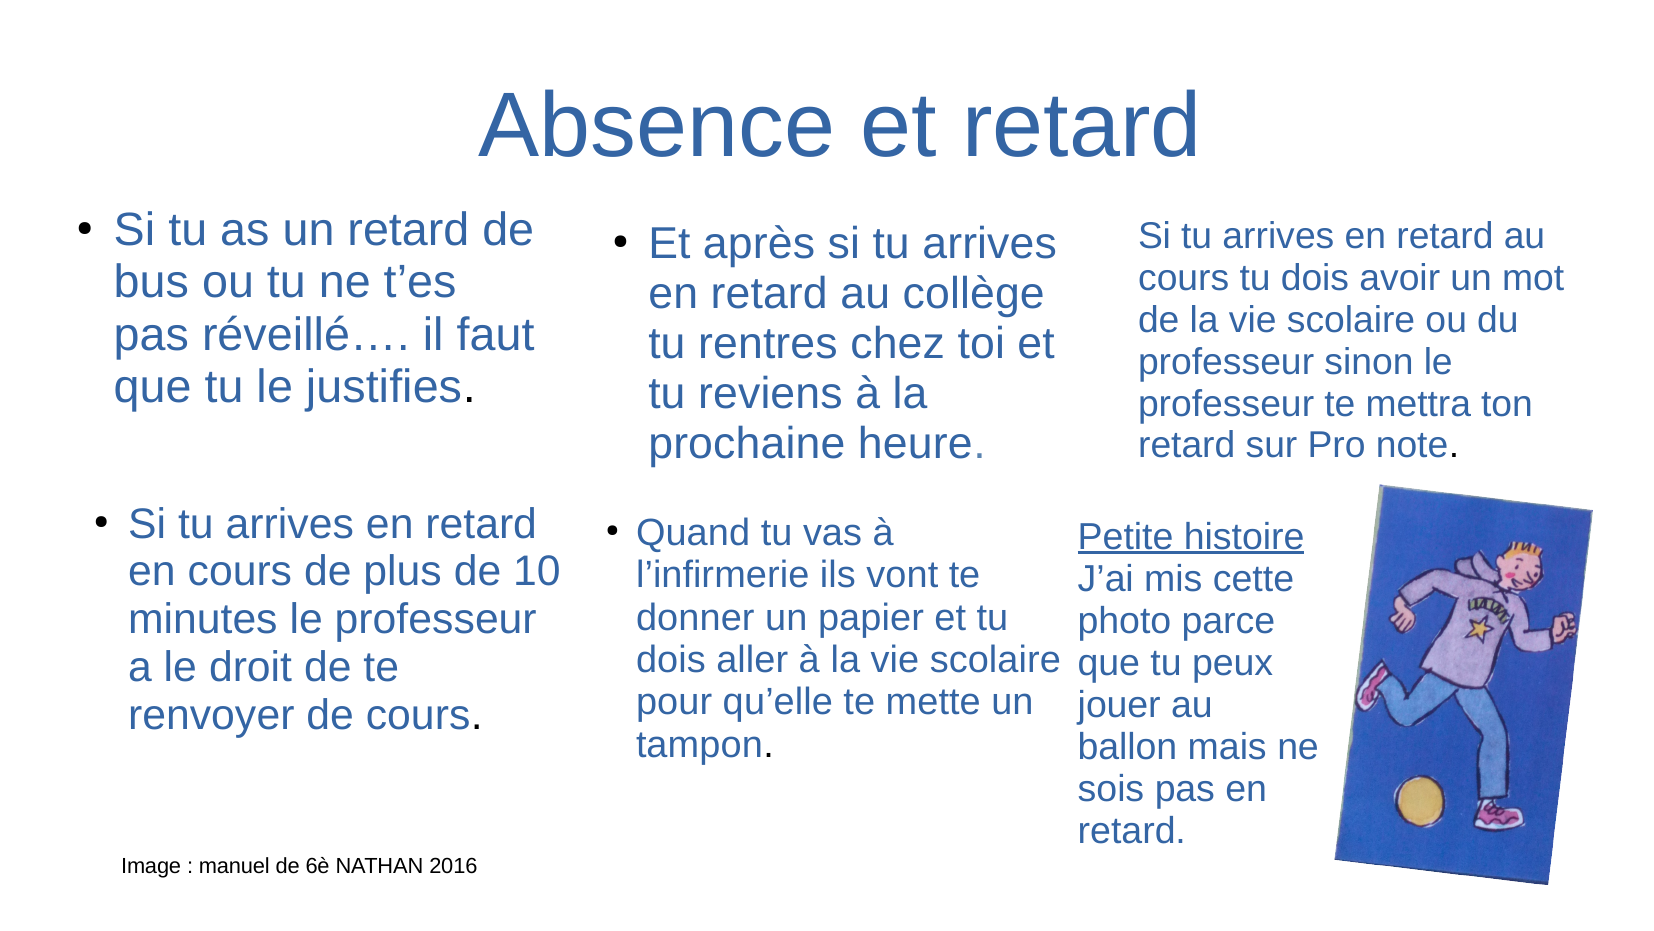

# Absence et retard
Si tu as un retard de bus ou tu ne t’es pas réveillé…. il faut que tu le justifies.
Si tu arrives en retard au cours tu dois avoir un mot de la vie scolaire ou du professeur sinon le professeur te mettra ton retard sur Pro note.
Et après si tu arrives en retard au collège tu rentres chez toi et tu reviens à la prochaine heure.
Si tu arrives en retard en cours de plus de 10 minutes le professeur a le droit de te renvoyer de cours.
Petite histoire
J’ai mis cette photo parce que tu peux jouer au ballon mais ne sois pas en retard.
Quand tu vas à l’infirmerie ils vont te donner un papier et tu dois aller à la vie scolaire pour qu’elle te mette un tampon.
Image : manuel de 6è NATHAN 2016